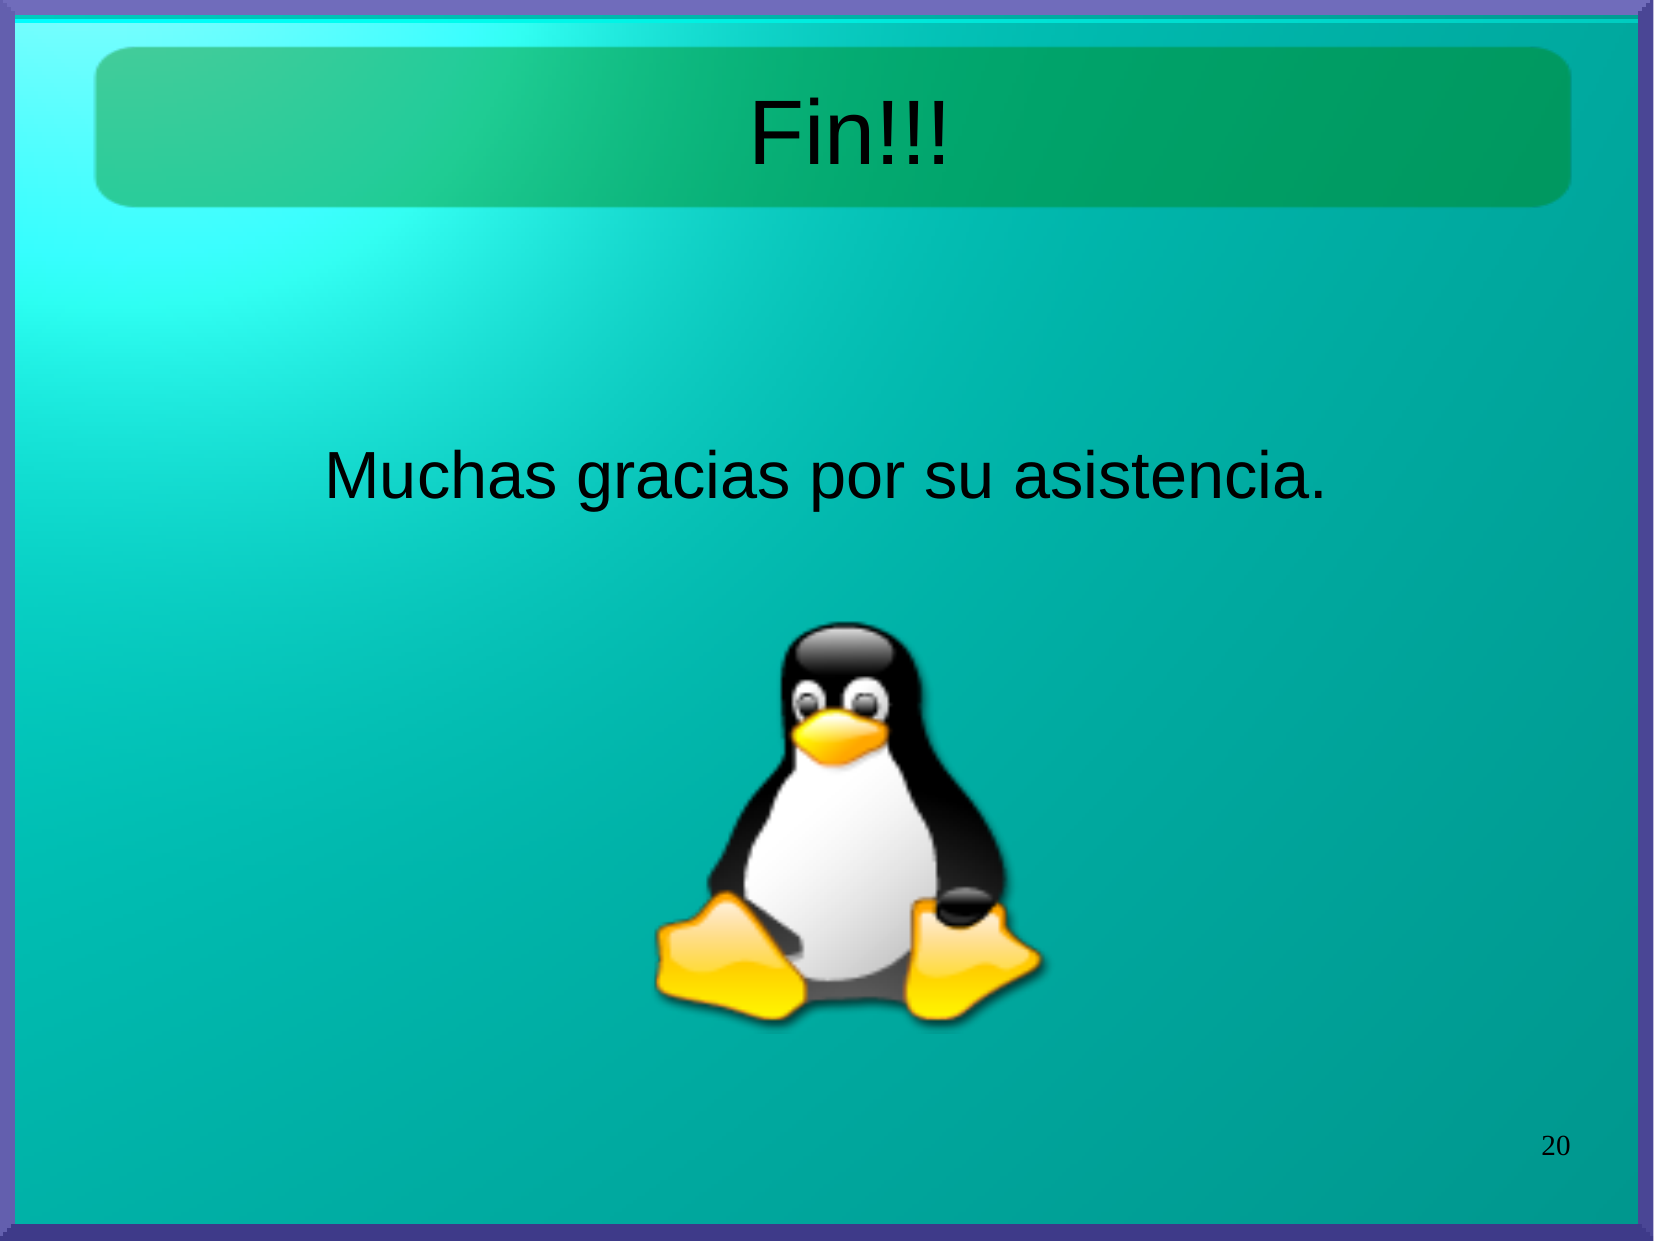

# Fin!!!
Muchas gracias por su asistencia.
20